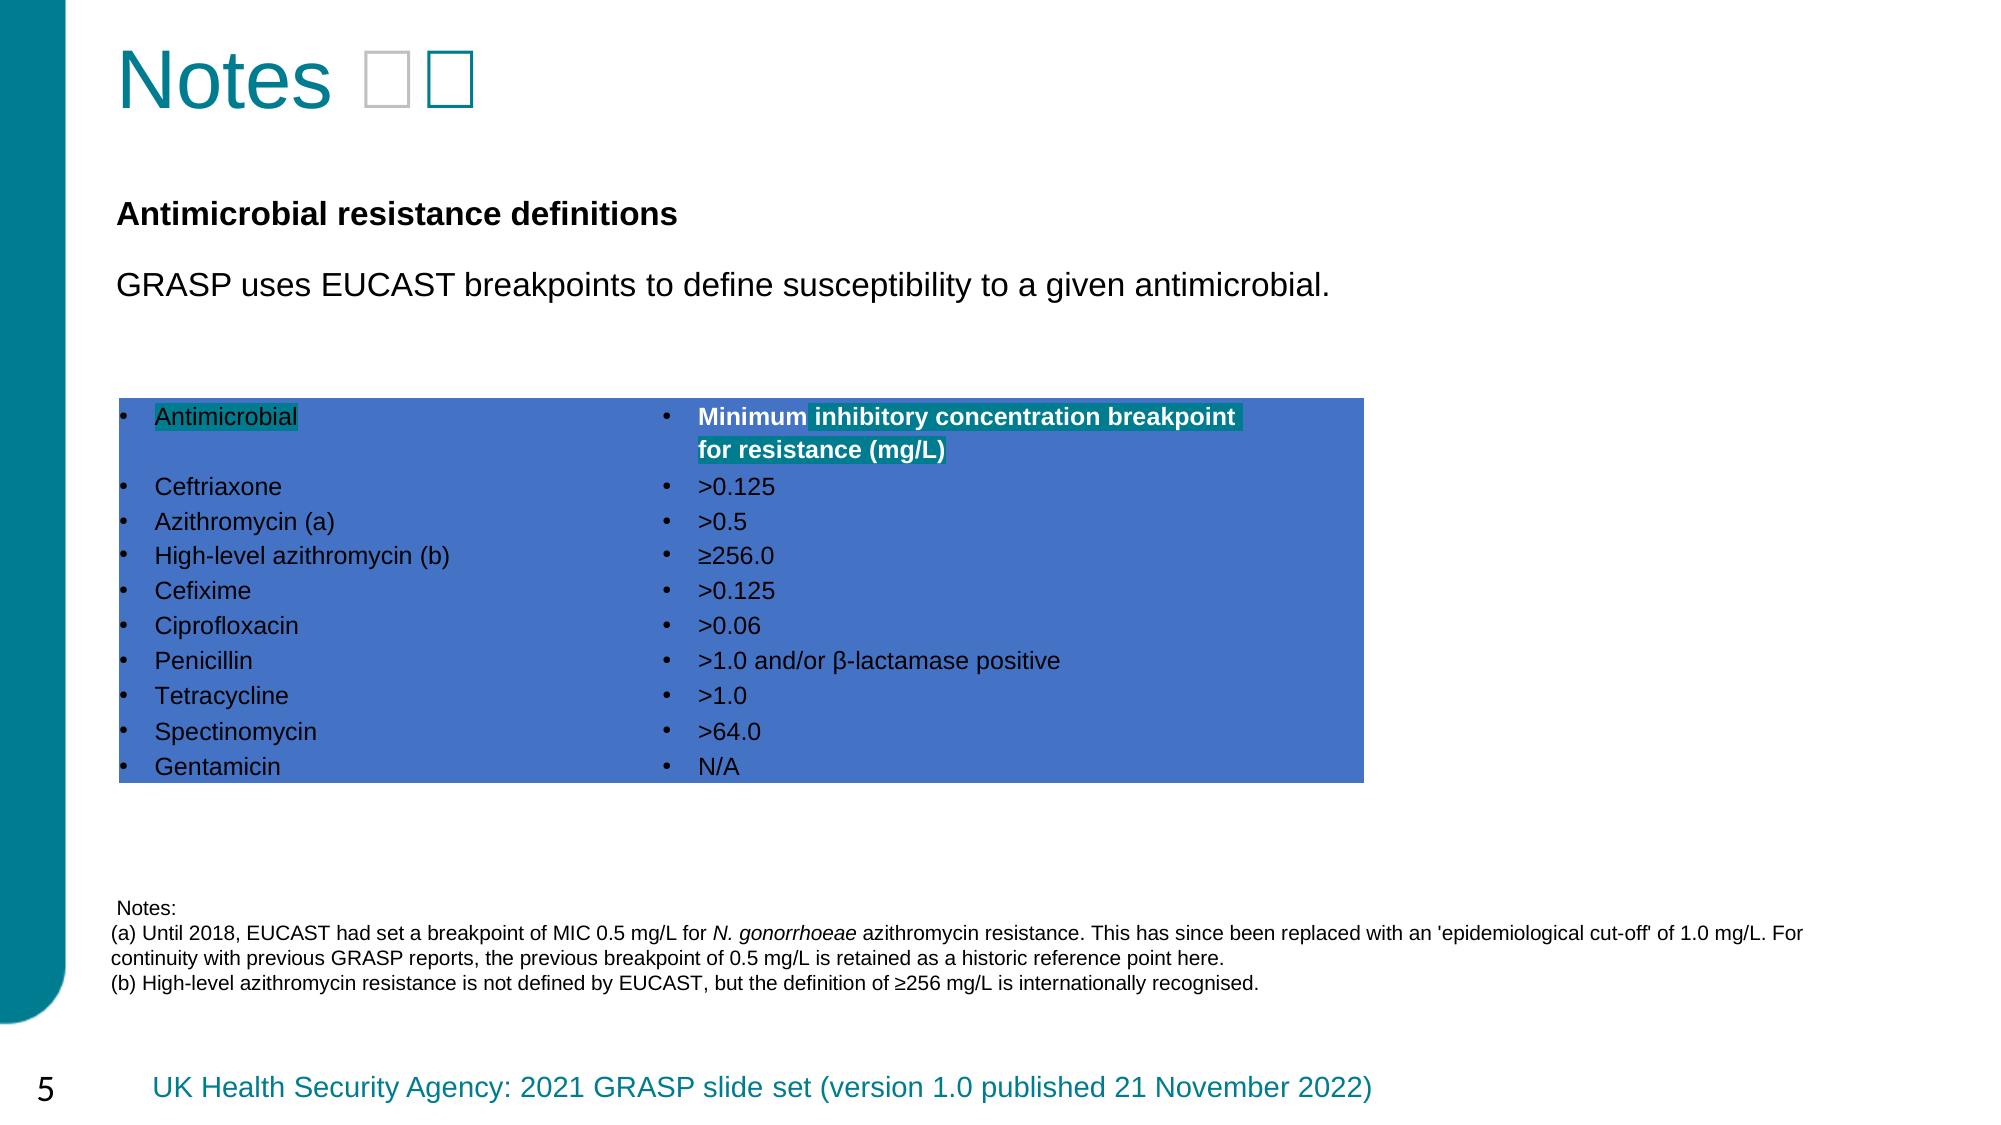

# Notes 
Antimicrobial resistance definitions
GRASP uses EUCAST breakpoints to define susceptibility to a given antimicrobial.
| Antimicrobial | Minimum inhibitory concentration breakpoint for resistance (mg/L) |
| --- | --- |
| Ceftriaxone | >0.125 |
| Azithromycin (a) | >0.5 |
| High-level azithromycin (b) | ≥256.0 |
| Cefixime | >0.125 |
| Ciprofloxacin | >0.06 |
| Penicillin | >1.0 and/or β-lactamase positive |
| Tetracycline | >1.0 |
| Spectinomycin | >64.0 |
| Gentamicin | N/A |
 Notes:
(a) Until 2018, EUCAST had set a breakpoint of MIC 0.5 mg/L for N. gonorrhoeae azithromycin resistance. This has since been replaced with an 'epidemiological cut-off' of 1.0 mg/L. For continuity with previous GRASP reports, the previous breakpoint of 0.5 mg/L is retained as a historic reference point here.
(b) High-level azithromycin resistance is not defined by EUCAST, but the definition of ≥256 mg/L is internationally recognised.
5
UK Health Security Agency: 2021 GRASP slide set (version 1.0 published 21 November 2022)